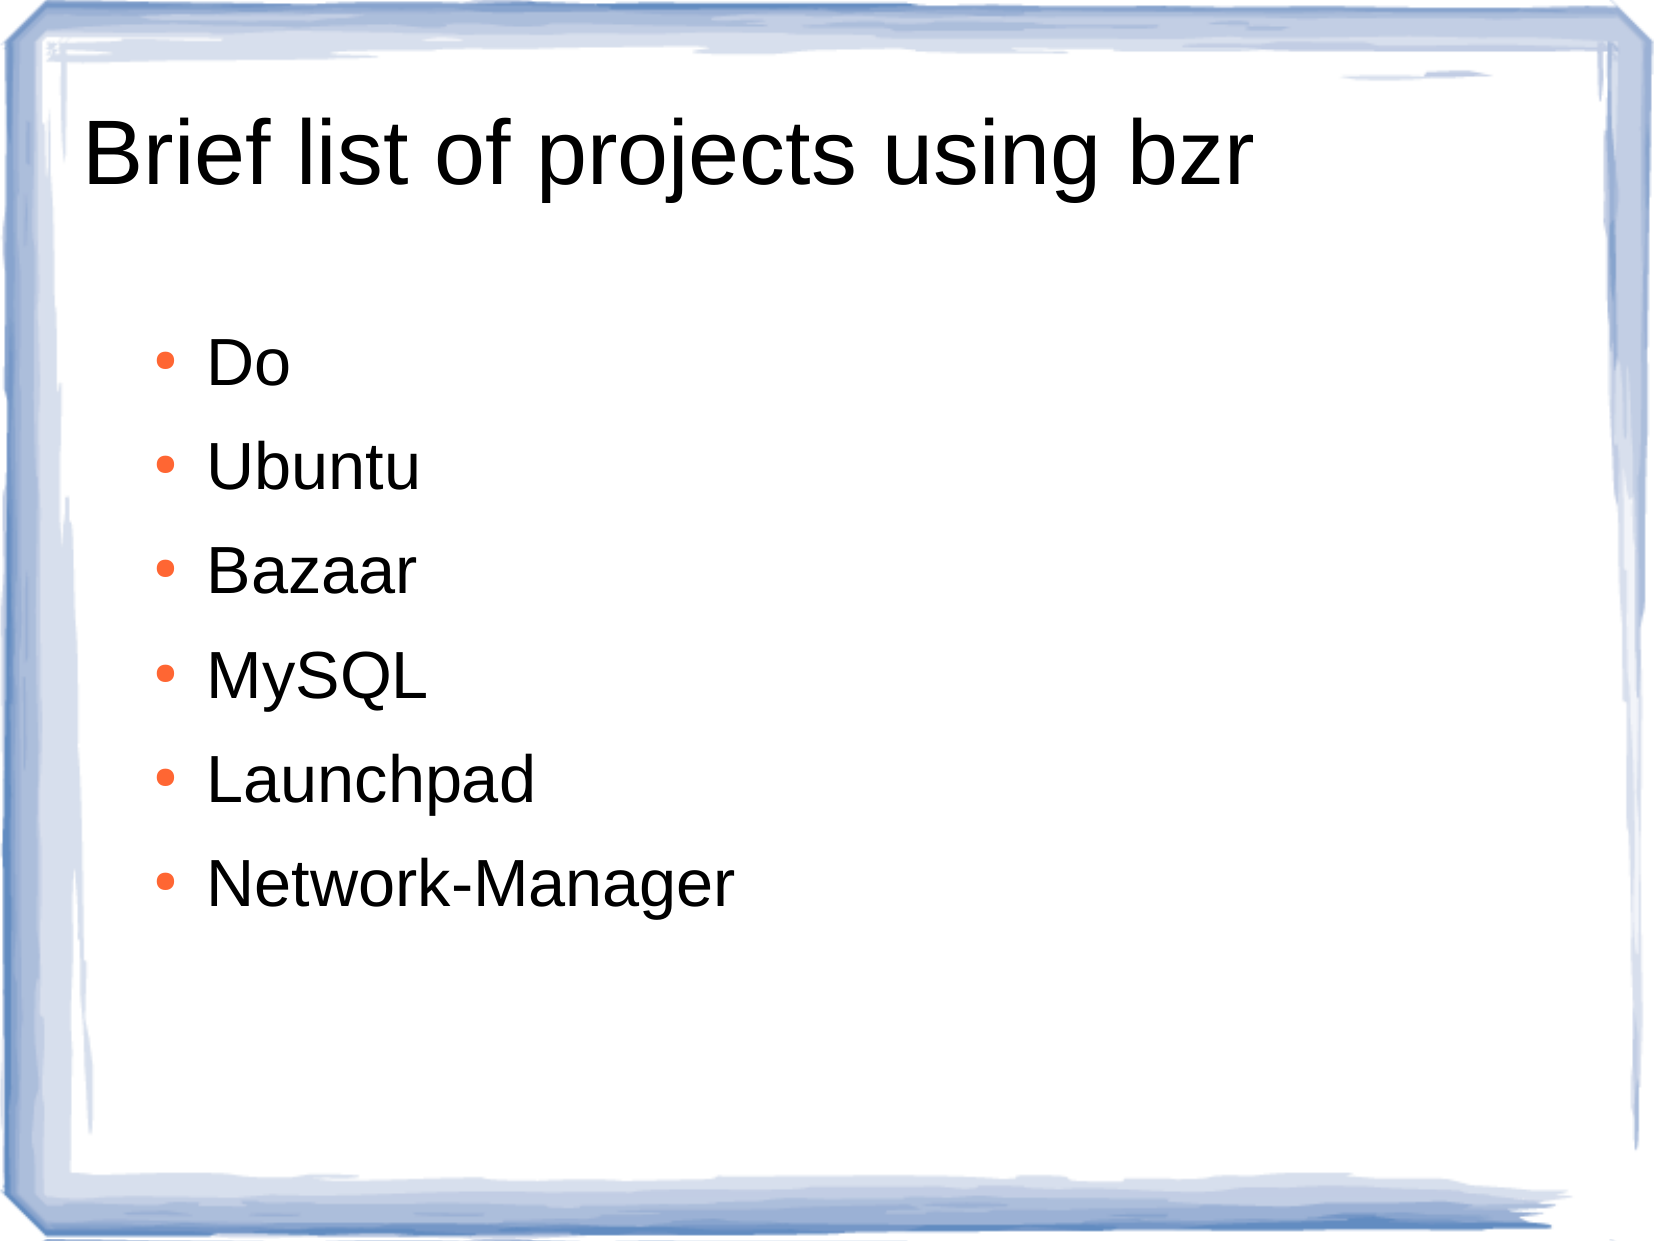

# Brief list of projects using bzr
Do
Ubuntu
Bazaar
MySQL
Launchpad
Network-Manager